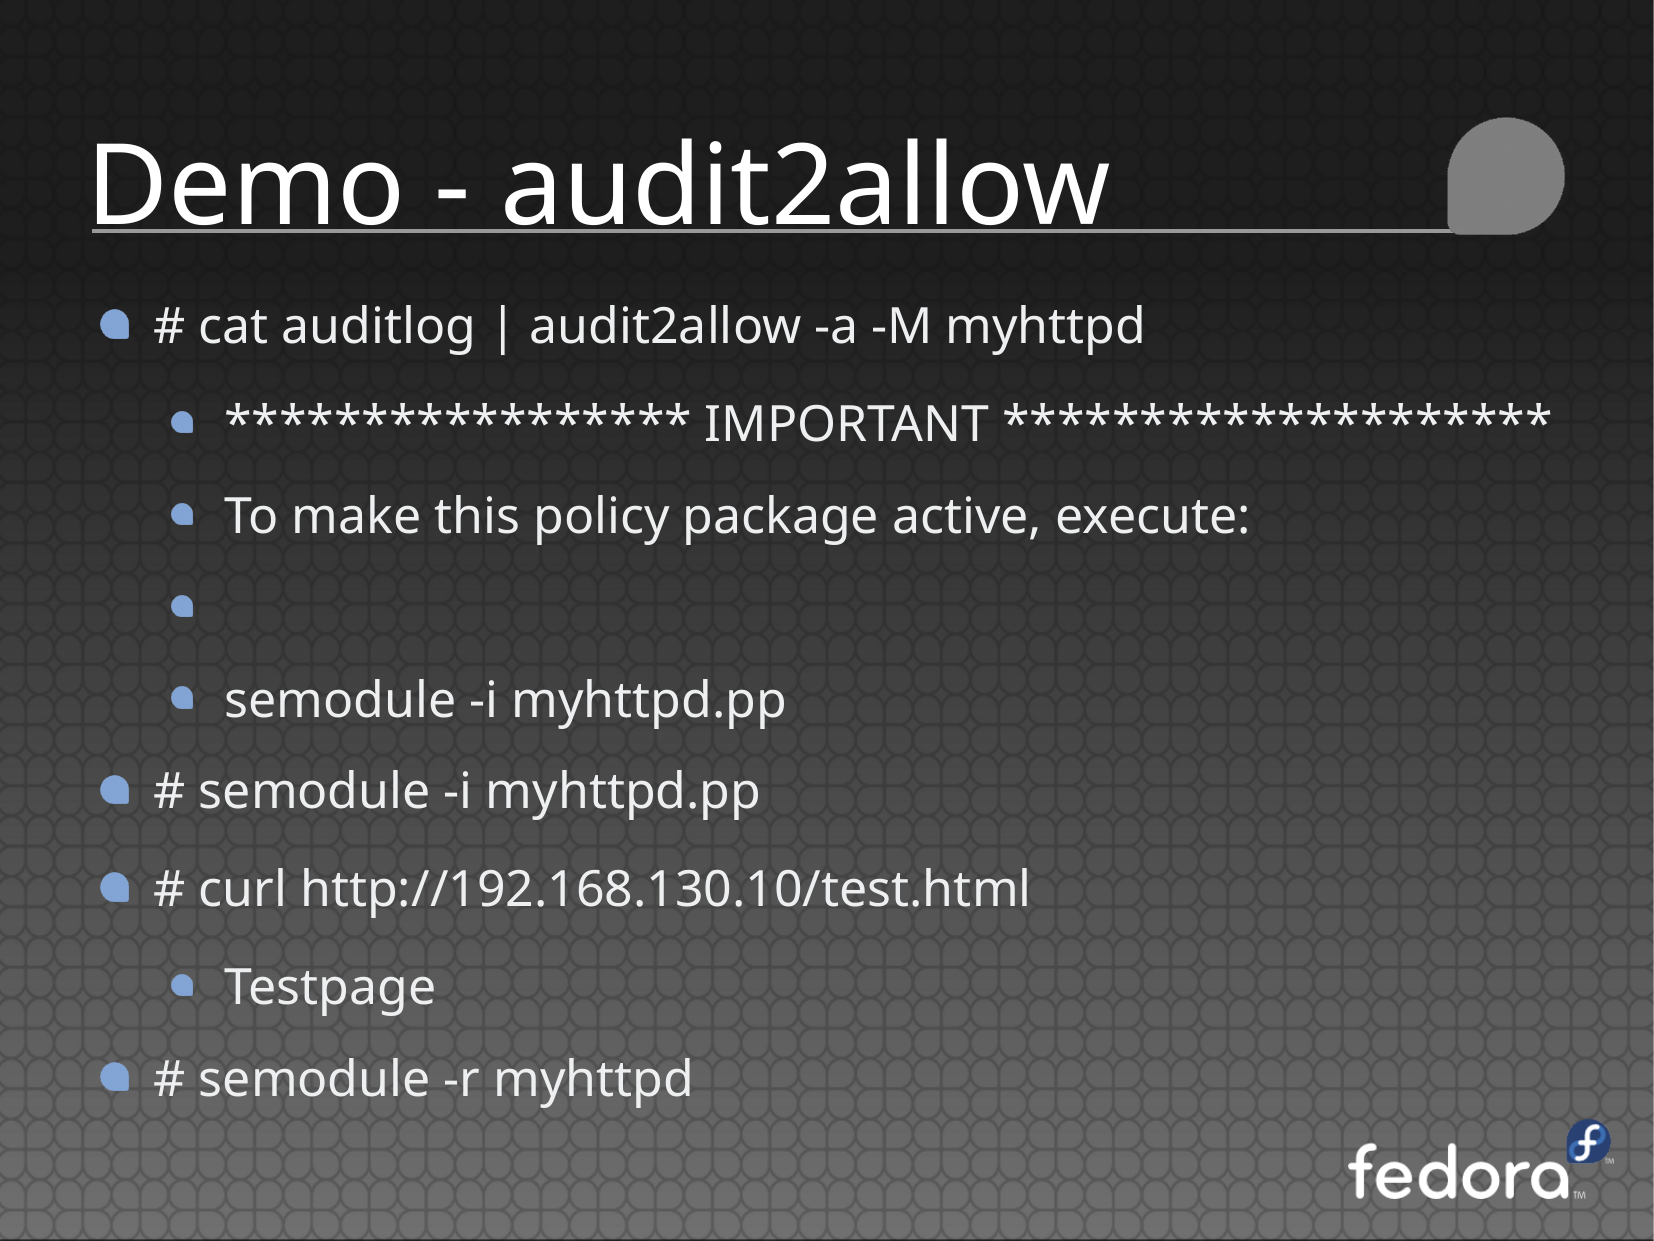

# Demo - audit2allow
# cat auditlog | audit2allow -a -M myhttpd
***************** IMPORTANT ********************
To make this policy package active, execute:
semodule -i myhttpd.pp
# semodule -i myhttpd.pp
# curl http://192.168.130.10/test.html
Testpage
# semodule -r myhttpd